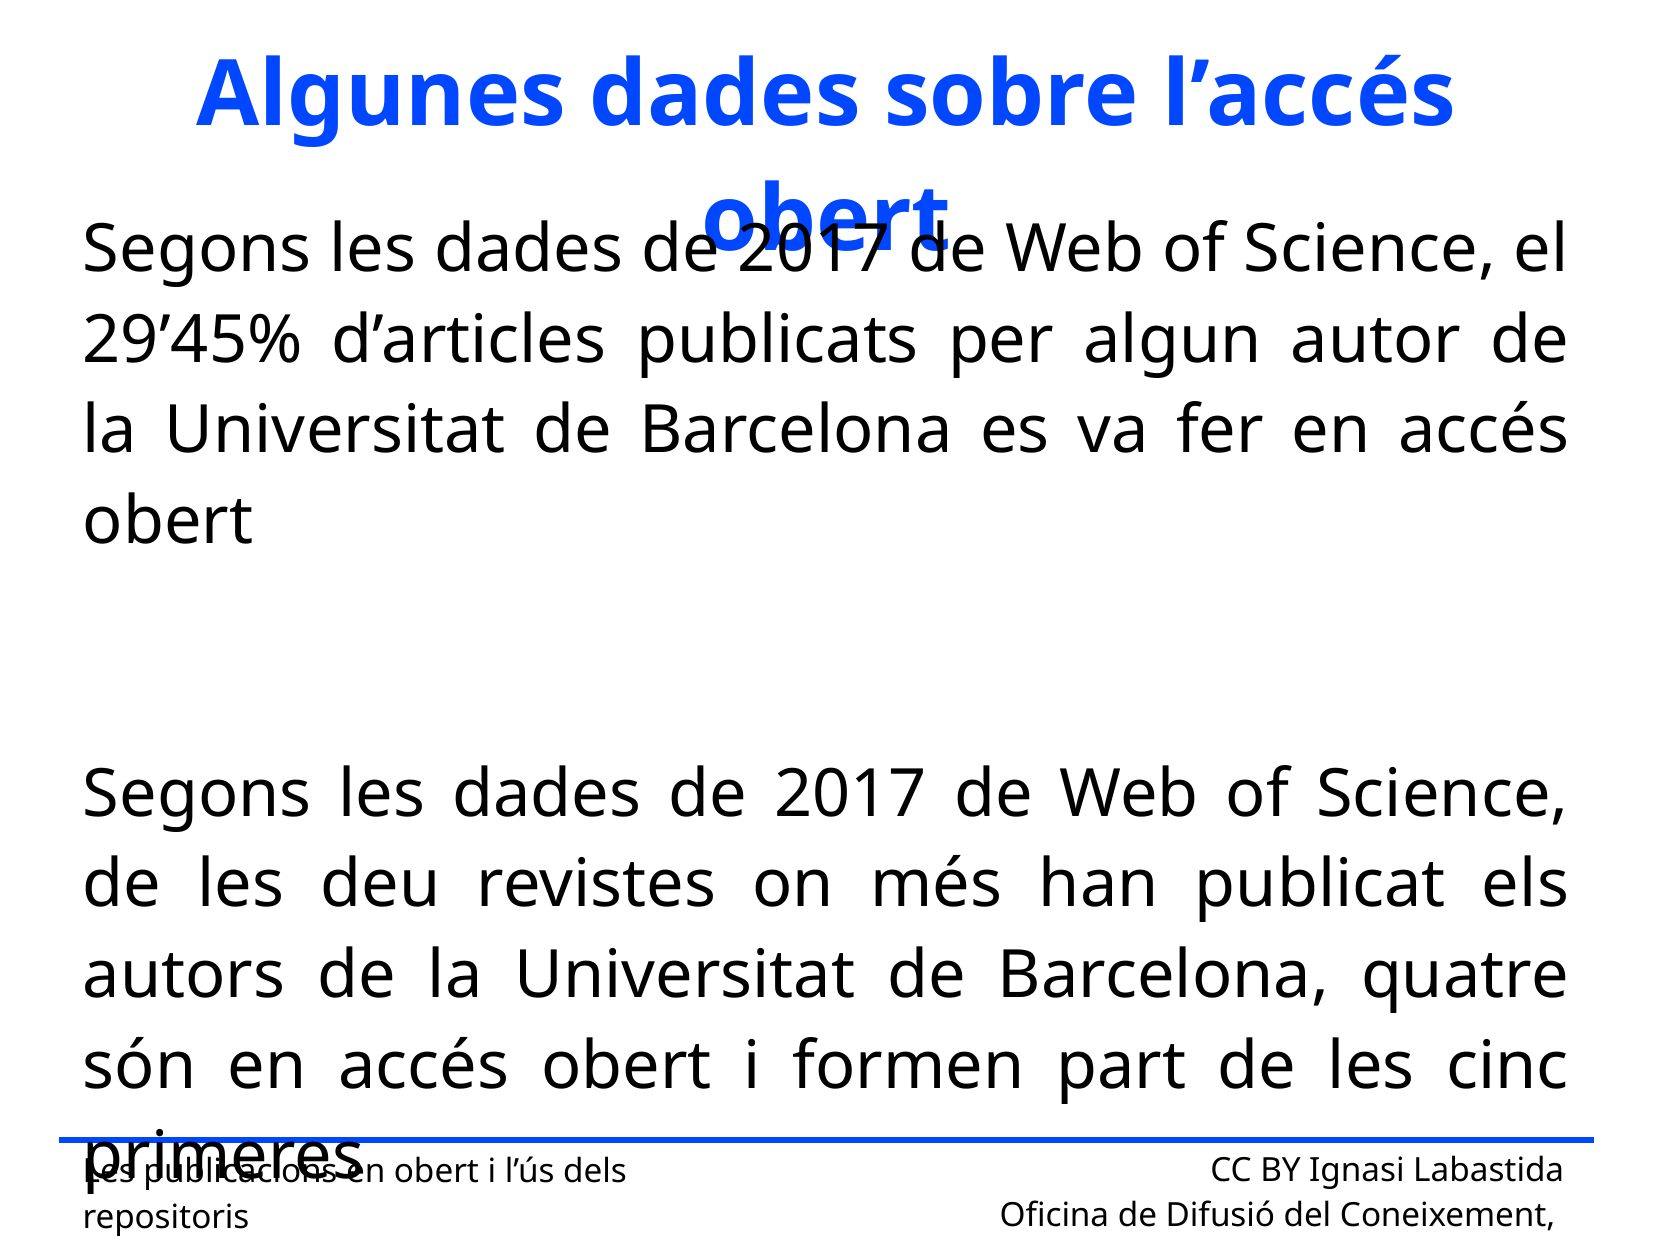

# Algunes dades sobre l’accés obert
Segons les dades de 2017 de Web of Science, el 29’45% d’articles publicats per algun autor de la Universitat de Barcelona es va fer en accés obert
Segons les dades de 2017 de Web of Science, de les deu revistes on més han publicat els autors de la Universitat de Barcelona, quatre són en accés obert i formen part de les cinc primeres